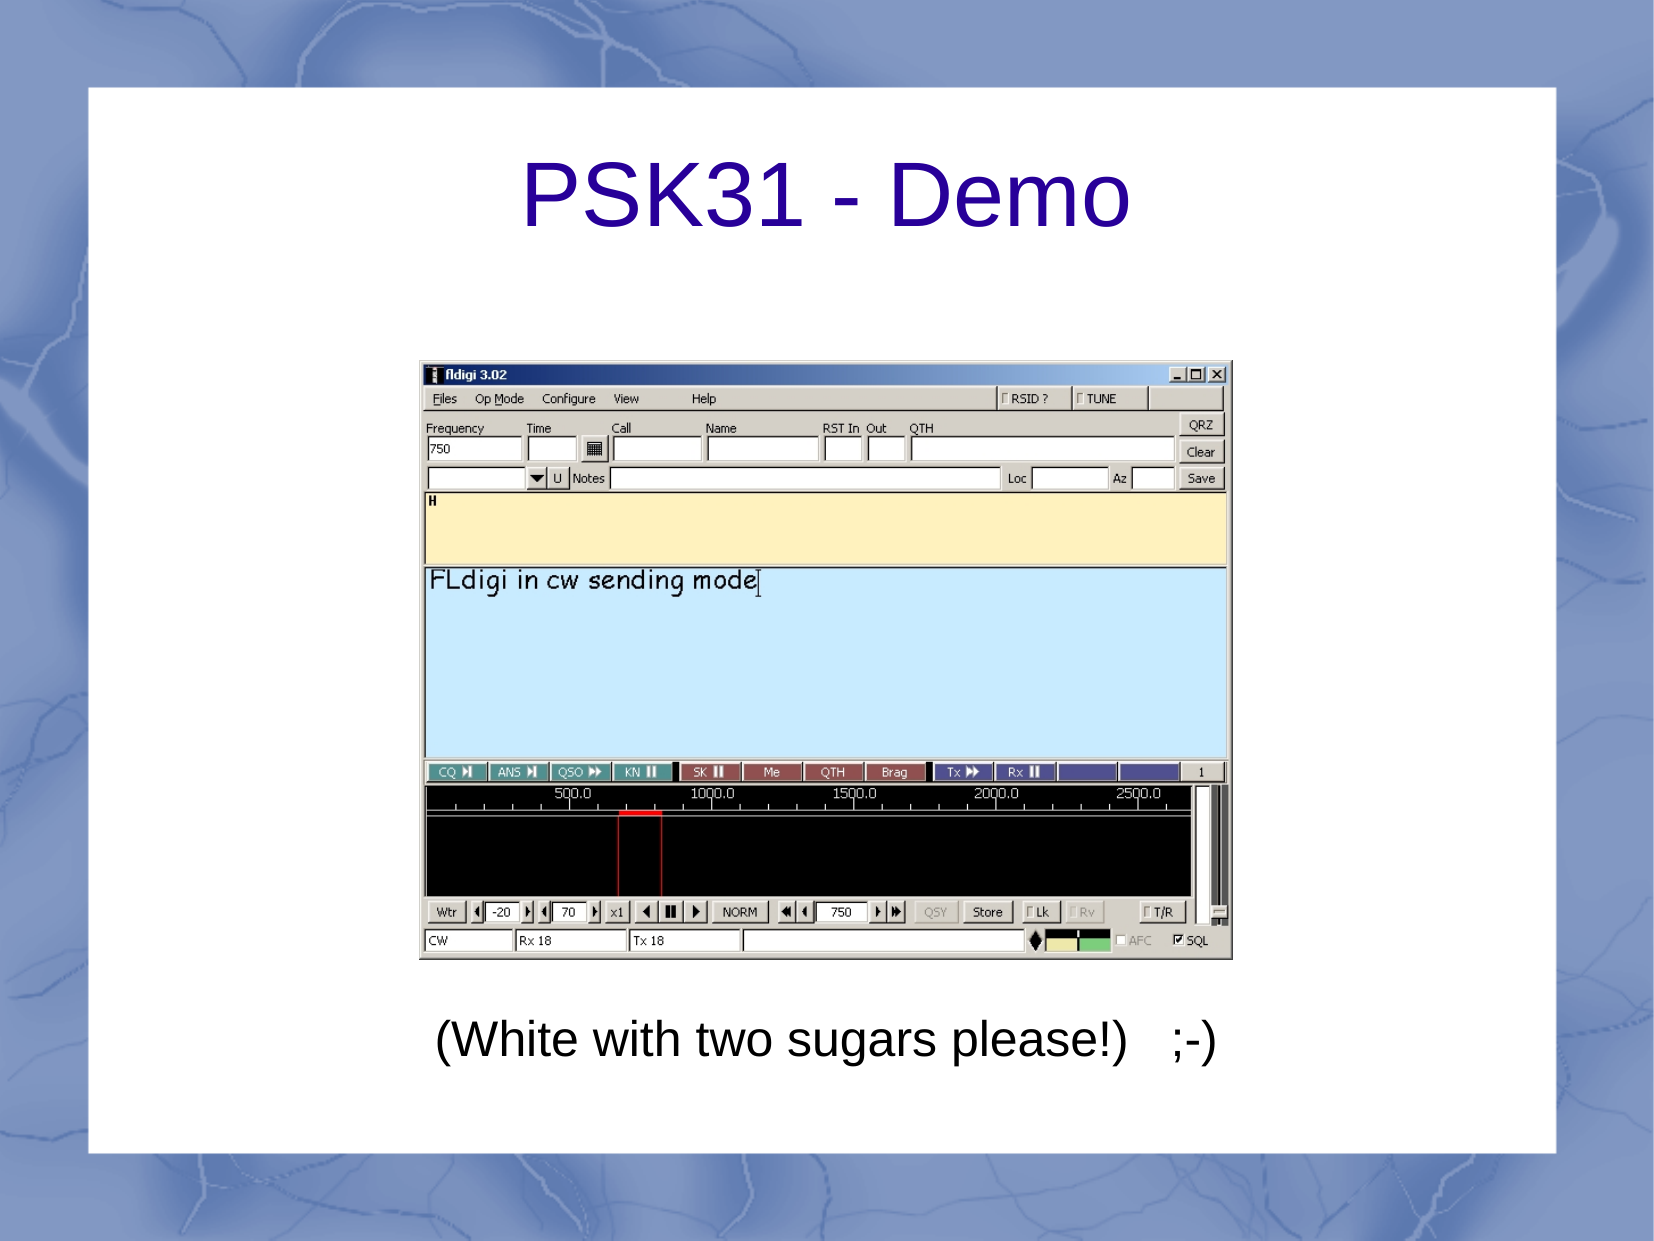

# PSK31 - Demo
(White with two sugars please!) ;-)